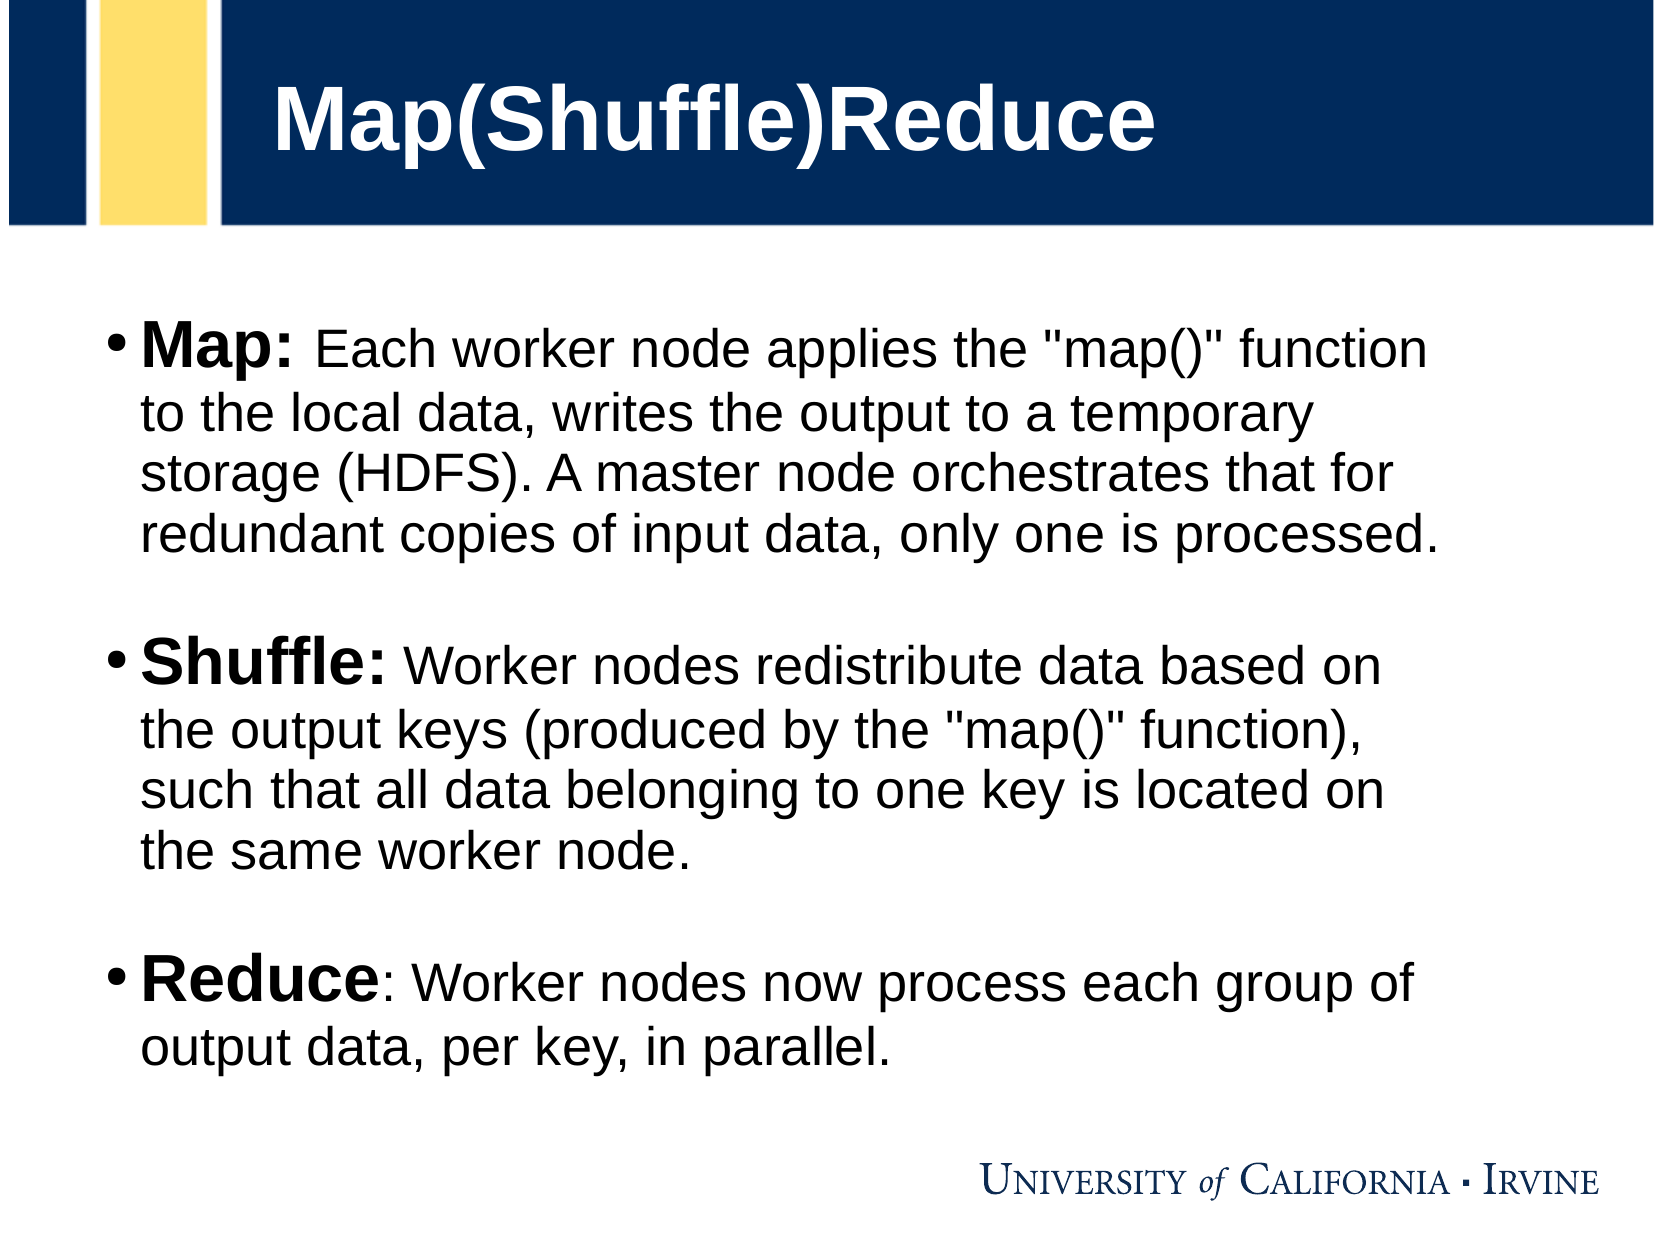

# Map(Shuffle)Reduce
Map: Each worker node applies the "map()" function to the local data, writes the output to a temporary storage (HDFS). A master node orchestrates that for redundant copies of input data, only one is processed.
Shuffle: Worker nodes redistribute data based on the output keys (produced by the "map()" function), such that all data belonging to one key is located on the same worker node.
Reduce: Worker nodes now process each group of output data, per key, in parallel.